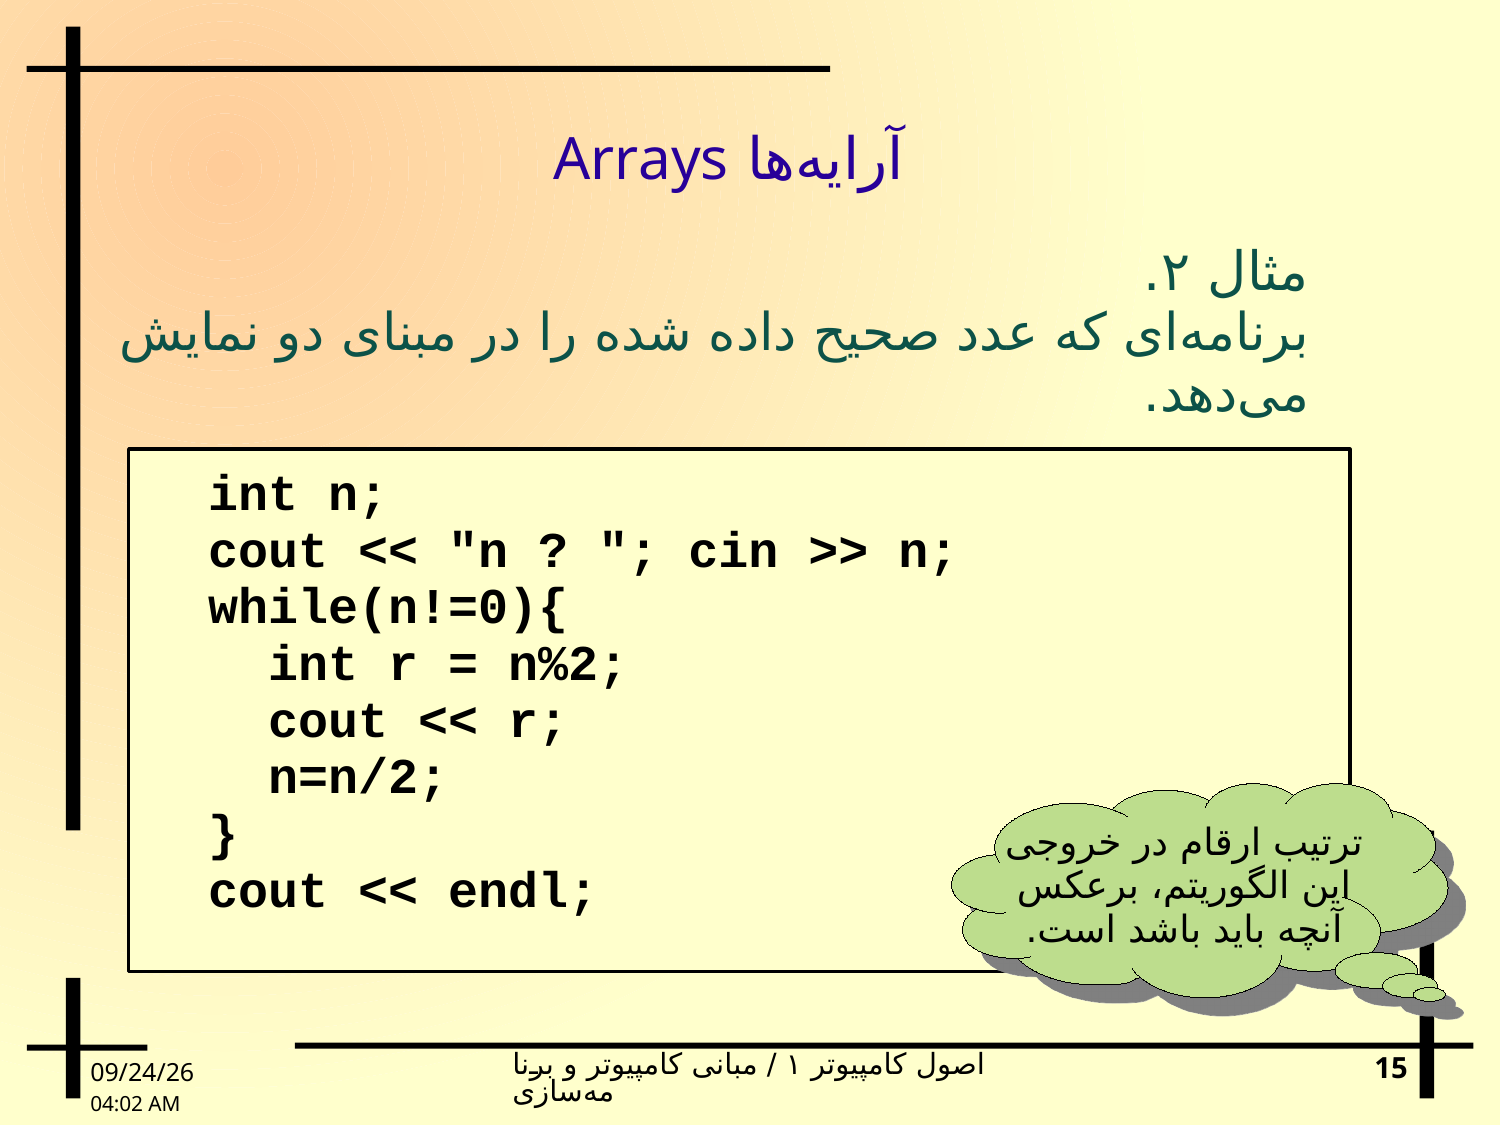

آرایه‌ها Arrays
مثال ۲.
برنامه‌ای که عدد صحیح داده شده را در مبنای دو نمایش می‌دهد.
# int n;
 cout << "n ? "; cin >> n;
 while(n!=0){
 int r = n%2;
 cout << r;
 n=n/2;
 }
 cout << endl;
ترتیب ارقام در خروجی این الگوریتم، برعکس آنچه باید باشد است.
اصول کامپیوتر ۱ / مبانی کامپیوتر و برنامه‌سازی
15